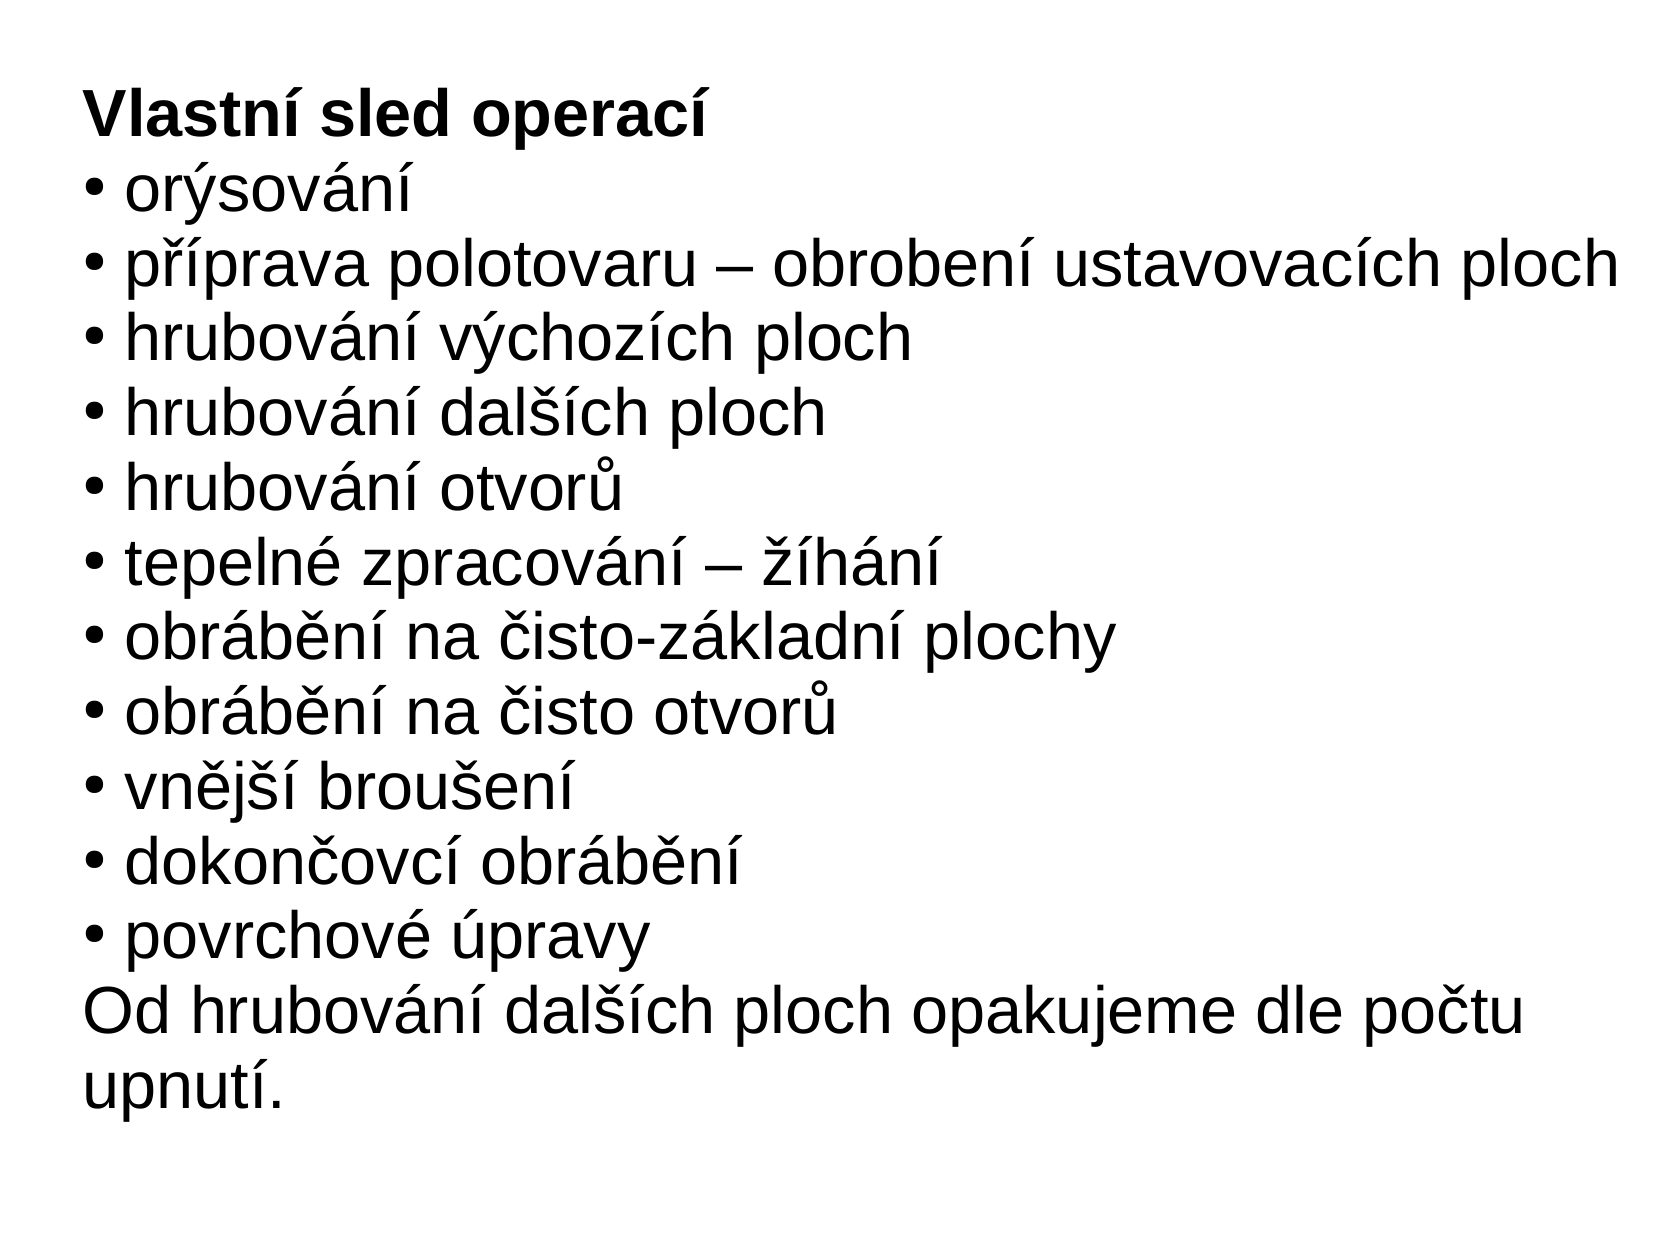

# Vlastní sled operací
 orýsování
 příprava polotovaru – obrobení ustavovacích ploch
 hrubování výchozích ploch
 hrubování dalších ploch
 hrubování otvorů
 tepelné zpracování – žíhání
 obrábění na čisto-základní plochy
 obrábění na čisto otvorů
 vnější broušení
 dokončovcí obrábění
 povrchové úpravy
Od hrubování dalších ploch opakujeme dle počtu upnutí.